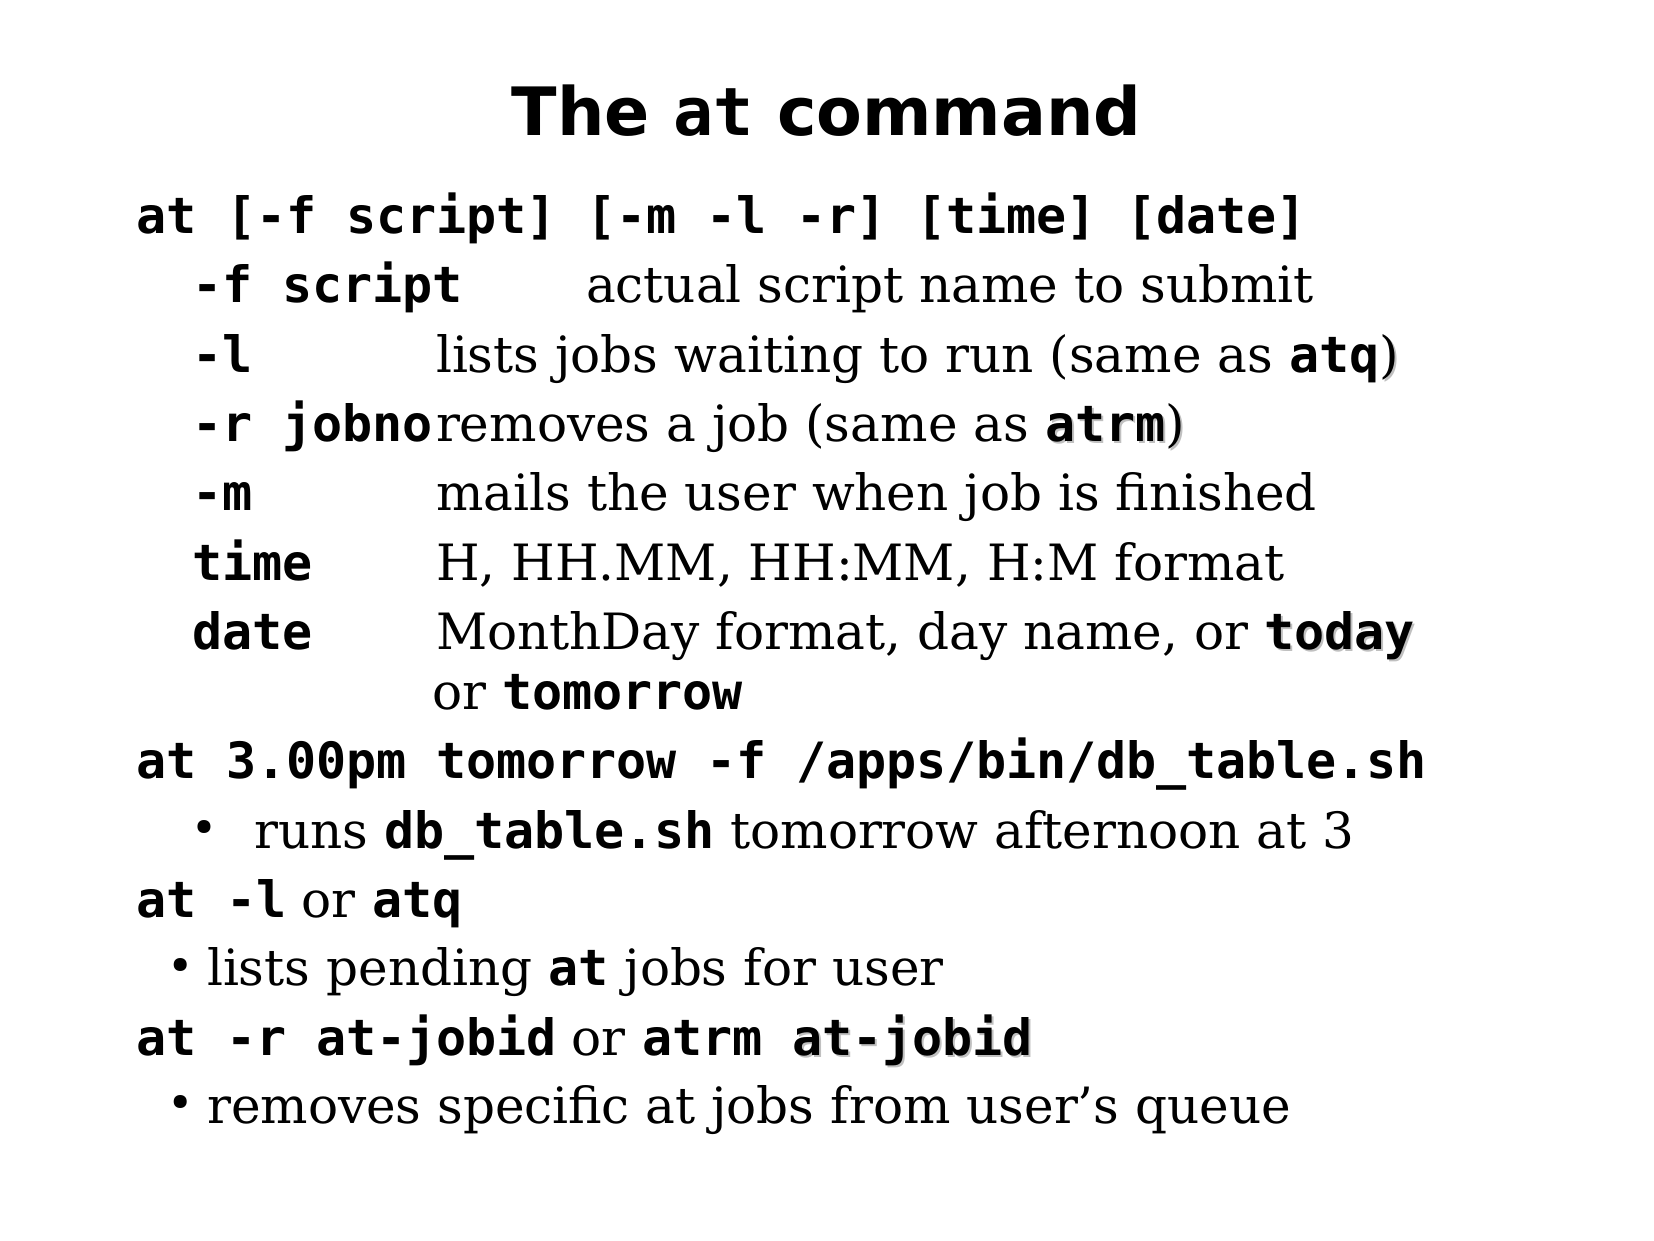

# The at command
at [-f script] [-m -l -r] [time] [date]
	-f script	actual script name to submit
	-l		lists jobs waiting to run (same as atq)
	-r jobno	removes a job (same as atrm)
	-m		mails the user when job is finished
time	H, HH.MM, HH:MM, H:M format
	date	MonthDay format, day name, or today
 or tomorrow
at 3.00pm tomorrow -f /apps/bin/db_table.sh
runs db_table.sh tomorrow afternoon at 3
at -l or atq
lists pending at jobs for user
at -r at-jobid or atrm at-jobid
removes specific at jobs from user’s queue